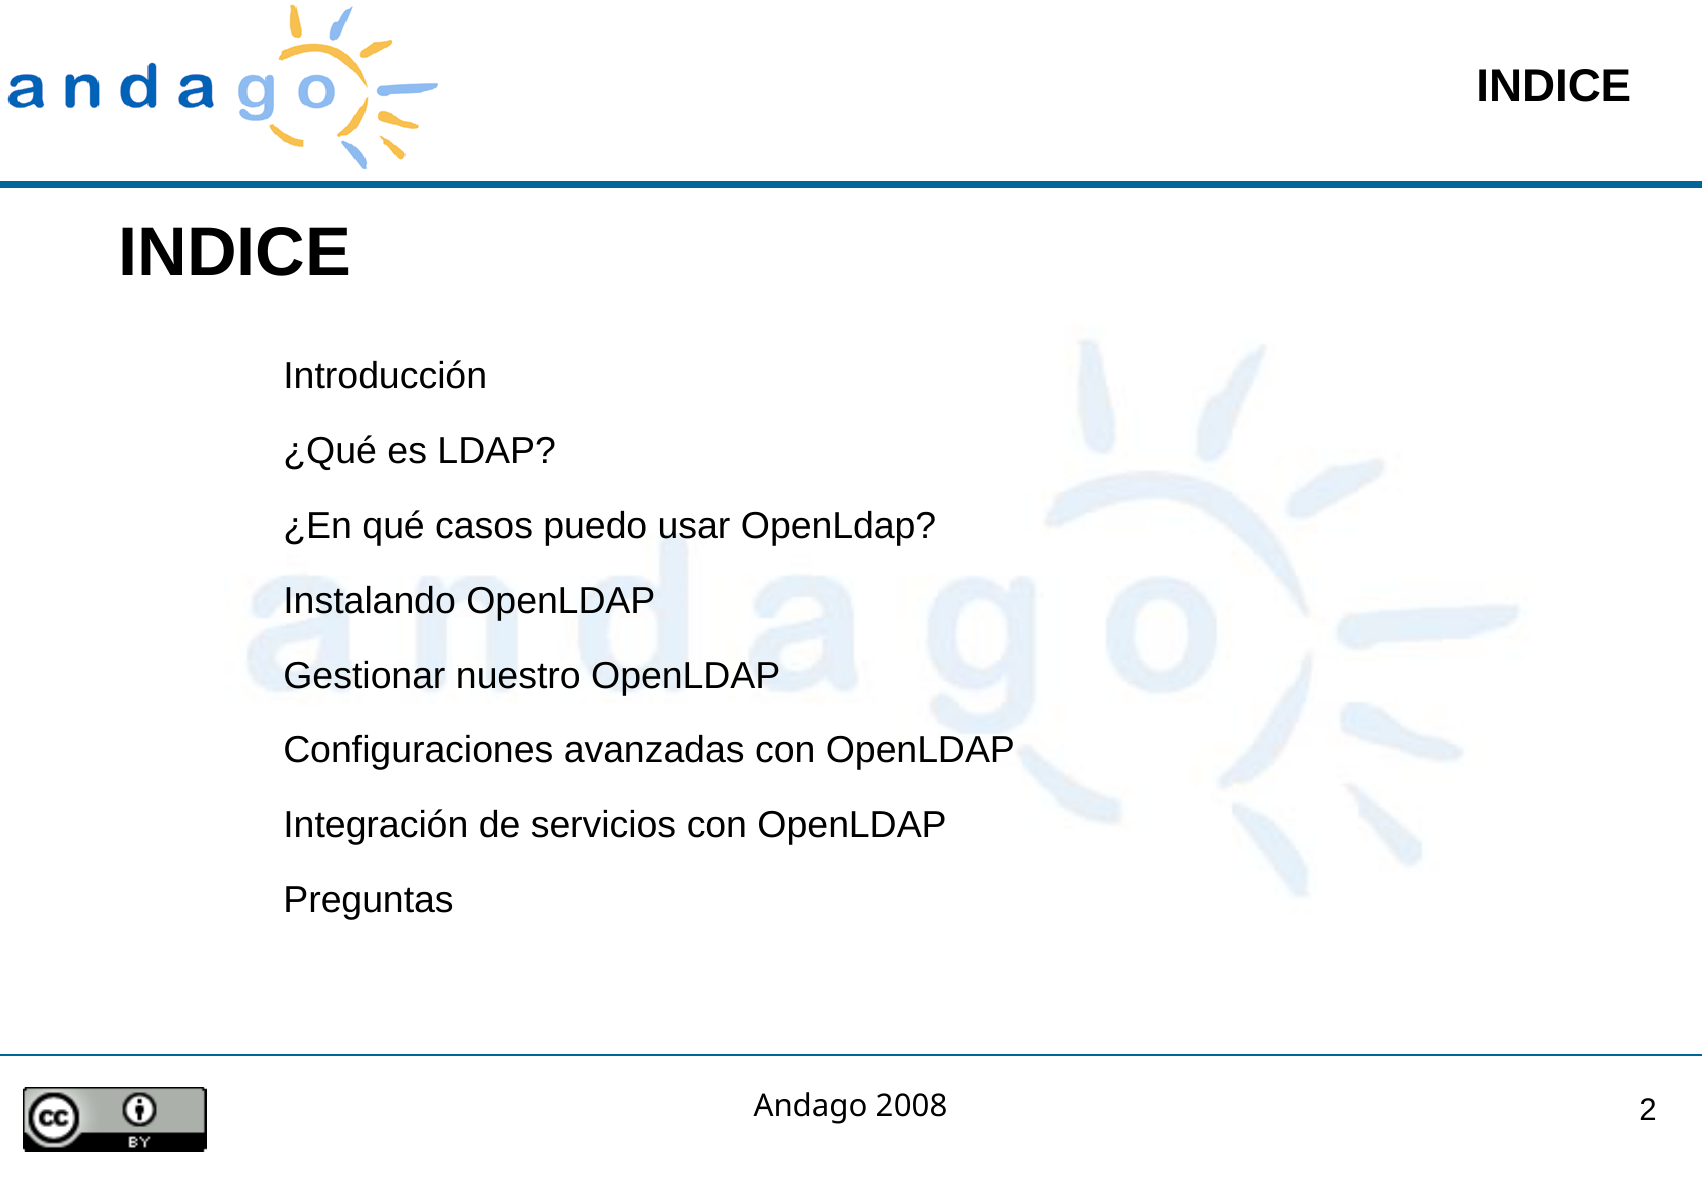

# INDICE
INDICE
Introducción
¿Qué es LDAP?
¿En qué casos puedo usar OpenLdap?
Instalando OpenLDAP
Gestionar nuestro OpenLDAP
Configuraciones avanzadas con OpenLDAP
Integración de servicios con OpenLDAP
Preguntas